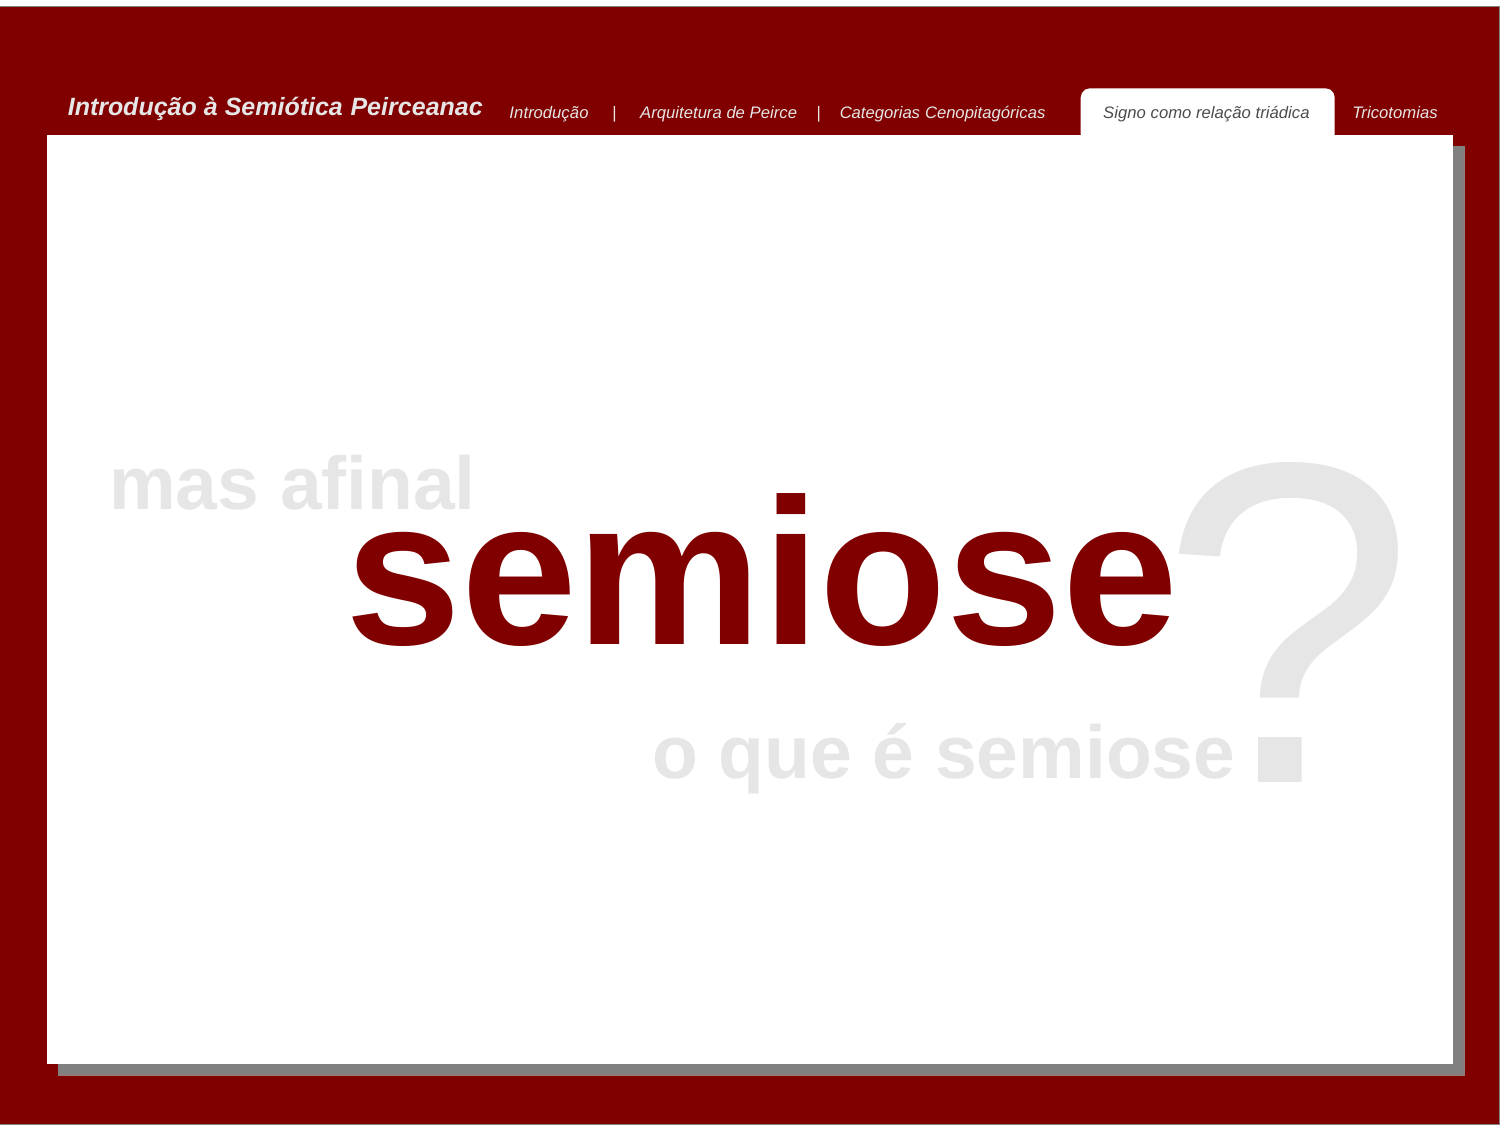

?
mas afinal
semiose
o que é semiose